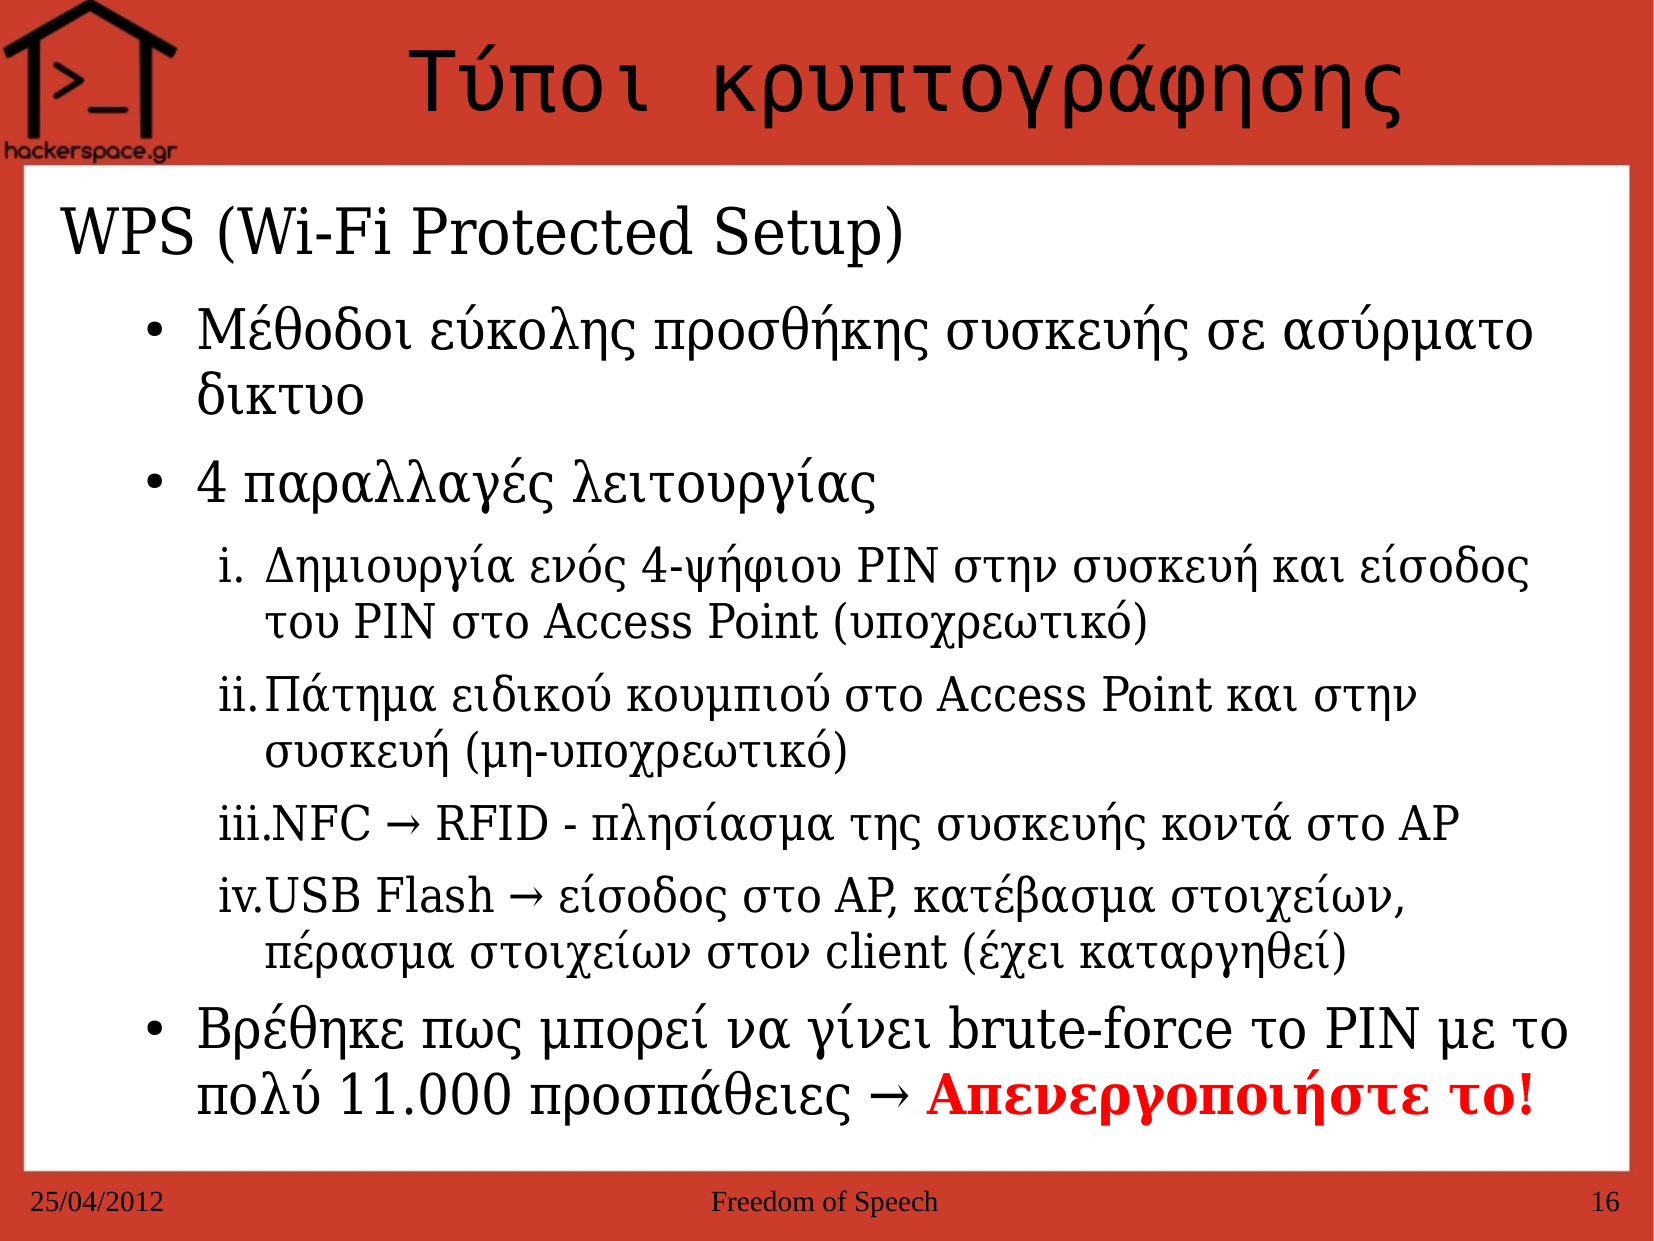

# Τύποι κρυπτογράφησης
WPS (Wi-Fi Protected Setup)
Μέθοδοι εύκολης προσθήκης συσκευής σε ασύρματο δικτυο
4 παραλλαγές λειτουργίας
Δημιουργία ενός 4-ψήφιου PIN στην συσκευή και είσοδος του PIN στο Access Point (υποχρεωτικό)
Πάτημα ειδικού κουμπιού στο Access Point και στην συσκευή (μη-υποχρεωτικό)
NFC → RFID - πλησίασμα της συσκευής κοντά στο AP
USB Flash → είσοδος στο AP, κατέβασμα στοιχείων, πέρασμα στοιχείων στον client (έχει καταργηθεί)
Βρέθηκε πως μπορεί να γίνει brute-force το PIN με το πολύ 11.000 προσπάθειες → Απενεργοποιήστε το!
25/04/2012
Freedom of Speech
16